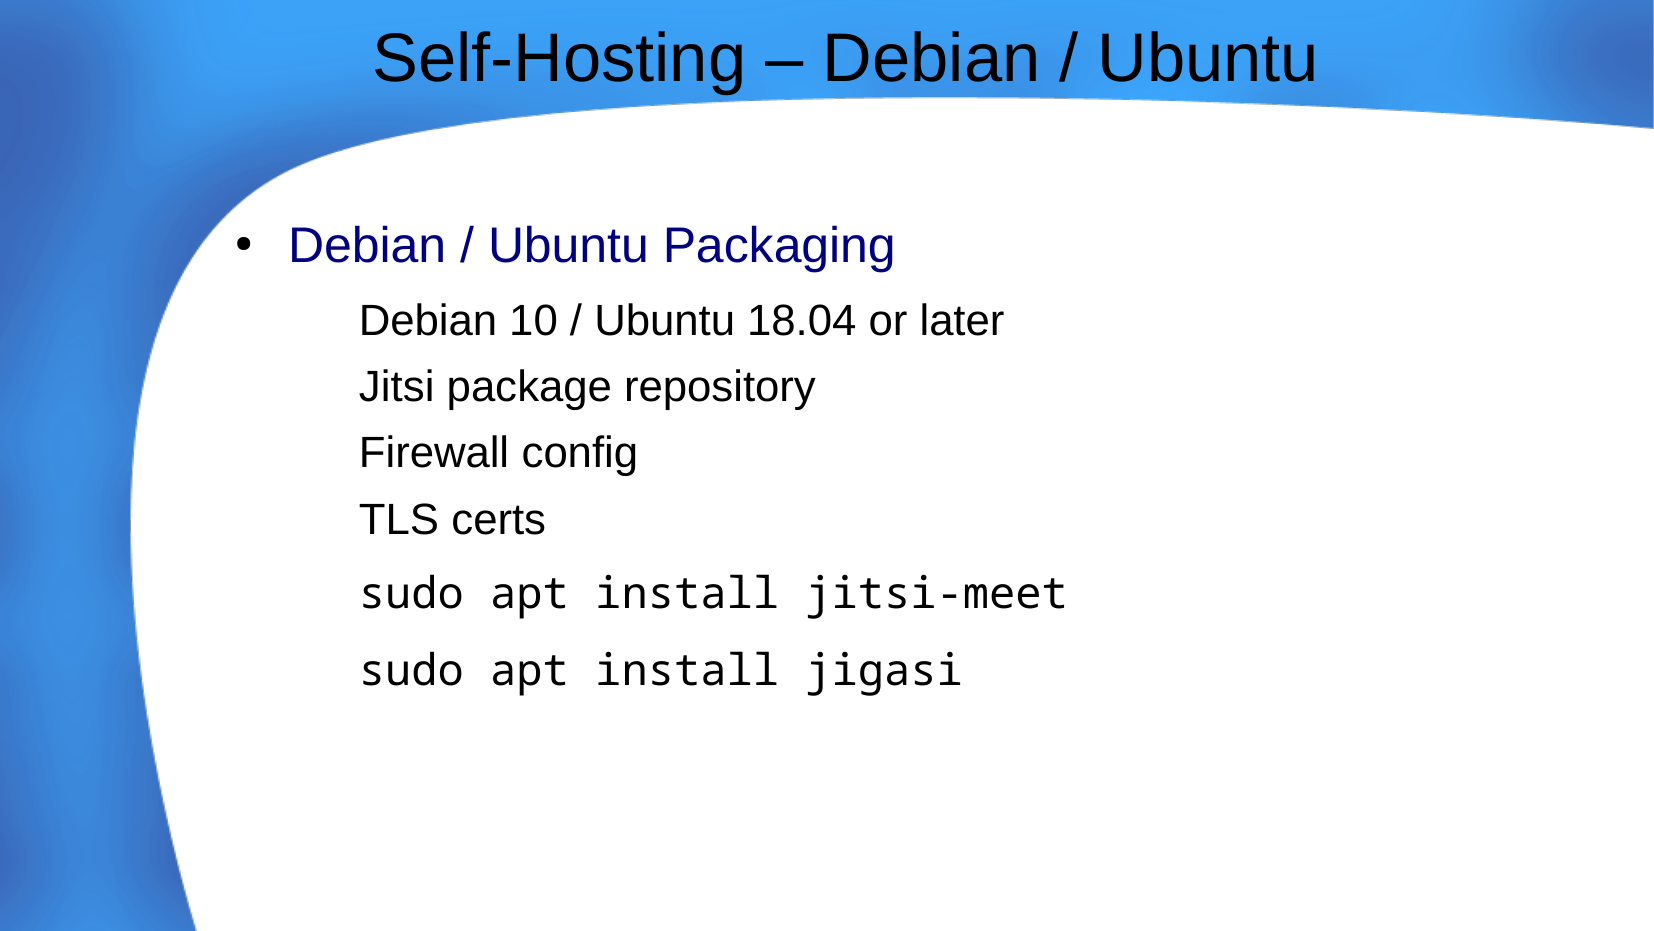

# Self-Hosting – Debian / Ubuntu
Debian / Ubuntu Packaging
Debian 10 / Ubuntu 18.04 or later
Jitsi package repository
Firewall config
TLS certs
sudo apt install jitsi-meet
sudo apt install jigasi